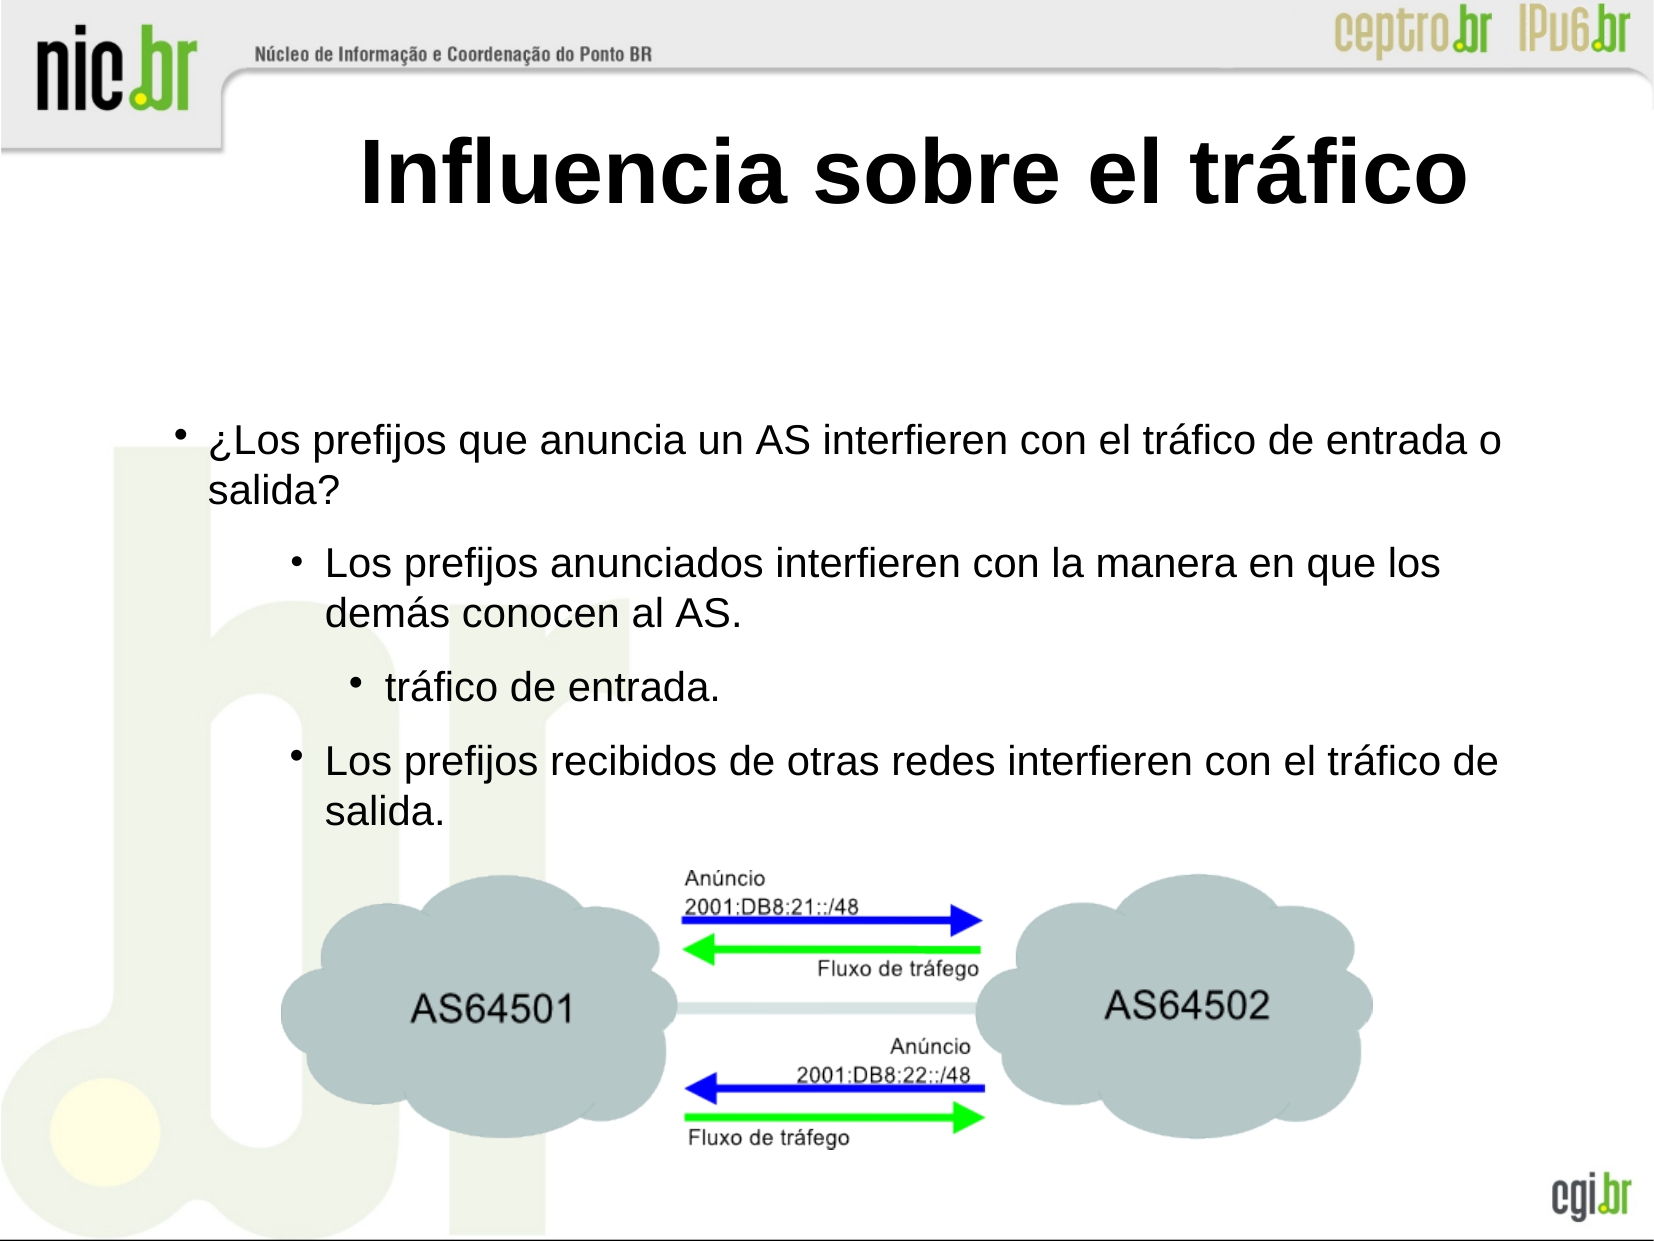

Influencia sobre el tráfico
¿Los prefijos que anuncia un AS interfieren con el tráfico de entrada o salida?
Los prefijos anunciados interfieren con la manera en que los demás conocen al AS.
tráfico de entrada.
Los prefijos recibidos de otras redes interfieren con el tráfico de salida.